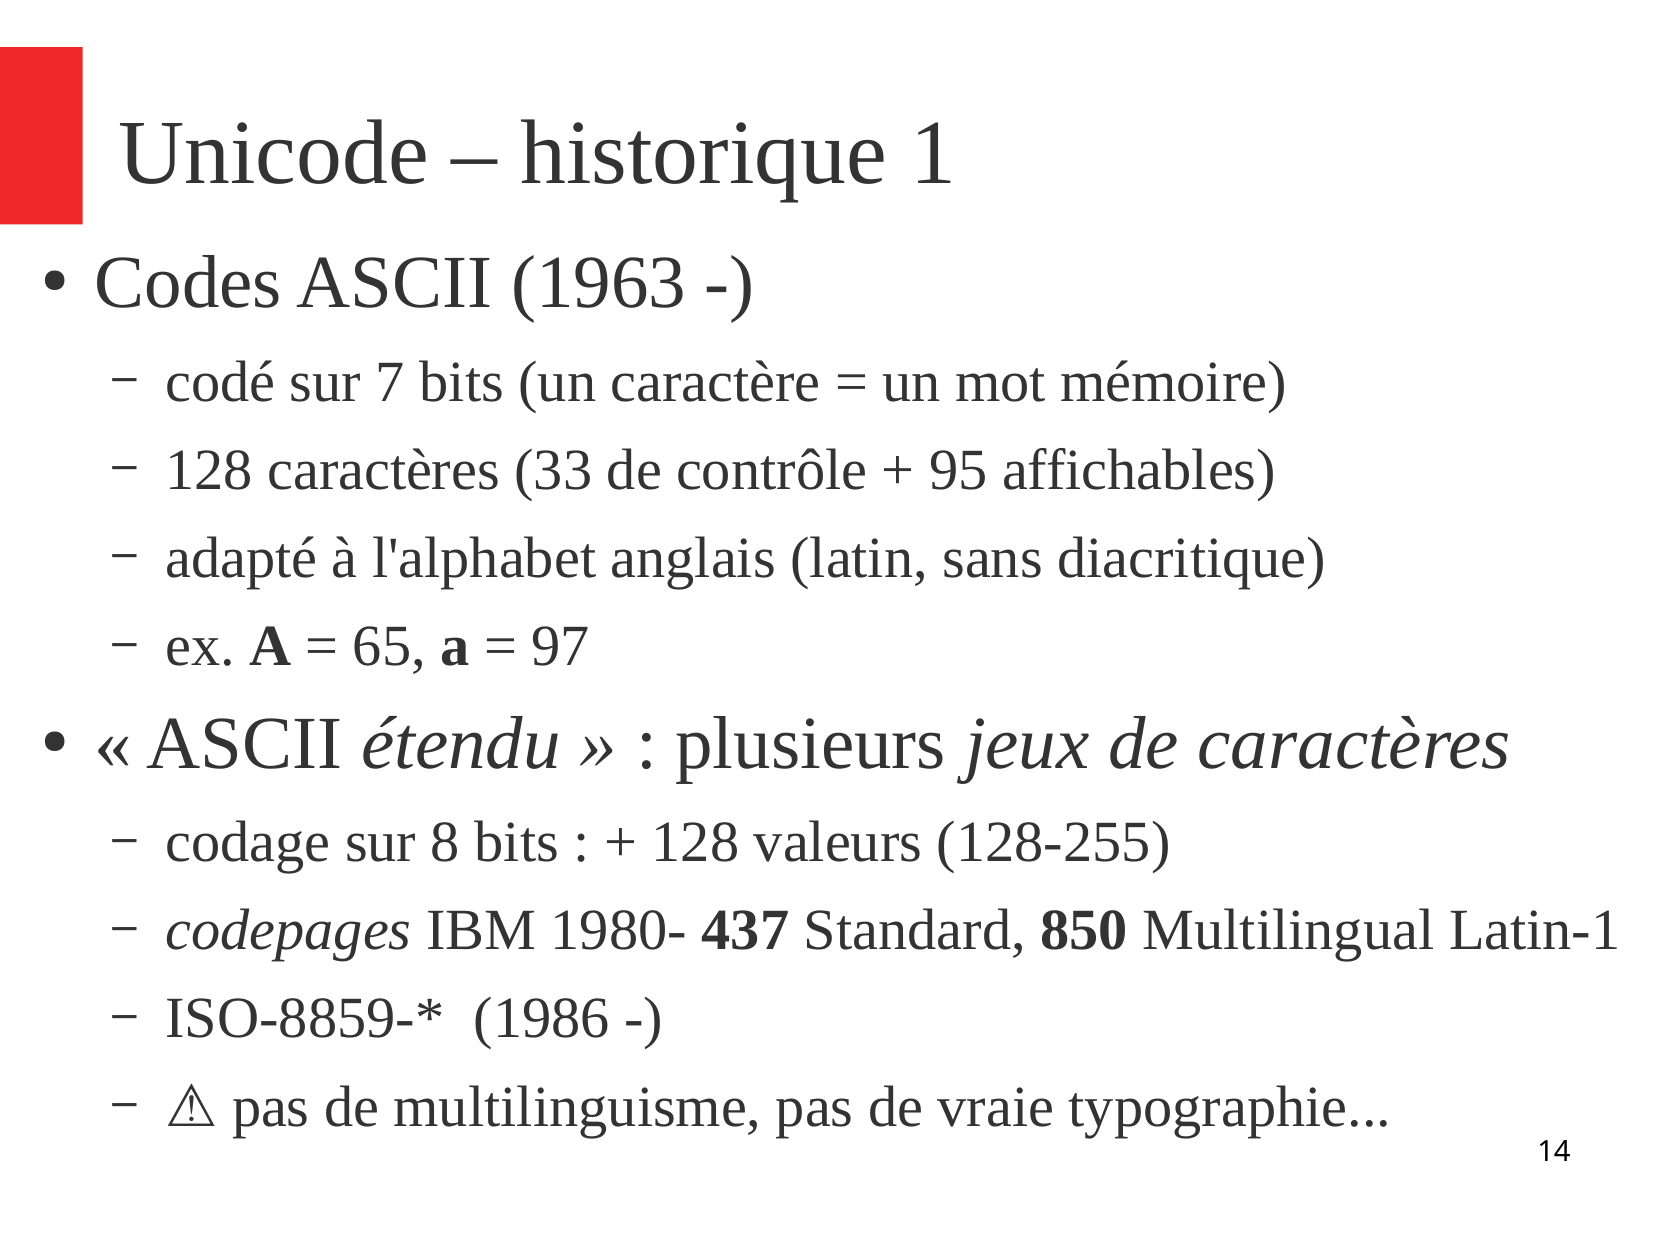

# Unicode – historique 1
Codes ASCII (1963 -)
codé sur 7 bits (un caractère = un mot mémoire)
128 caractères (33 de contrôle + 95 affichables)
adapté à l'alphabet anglais (latin, sans diacritique)
ex. A = 65, a = 97
« ASCII étendu » : plusieurs jeux de caractères
codage sur 8 bits : + 128 valeurs (128-255)
codepages IBM 1980- 437 Standard, 850 Multilingual Latin-1
ISO-8859-* (1986 -)
⚠ pas de multilinguisme, pas de vraie typographie...
14